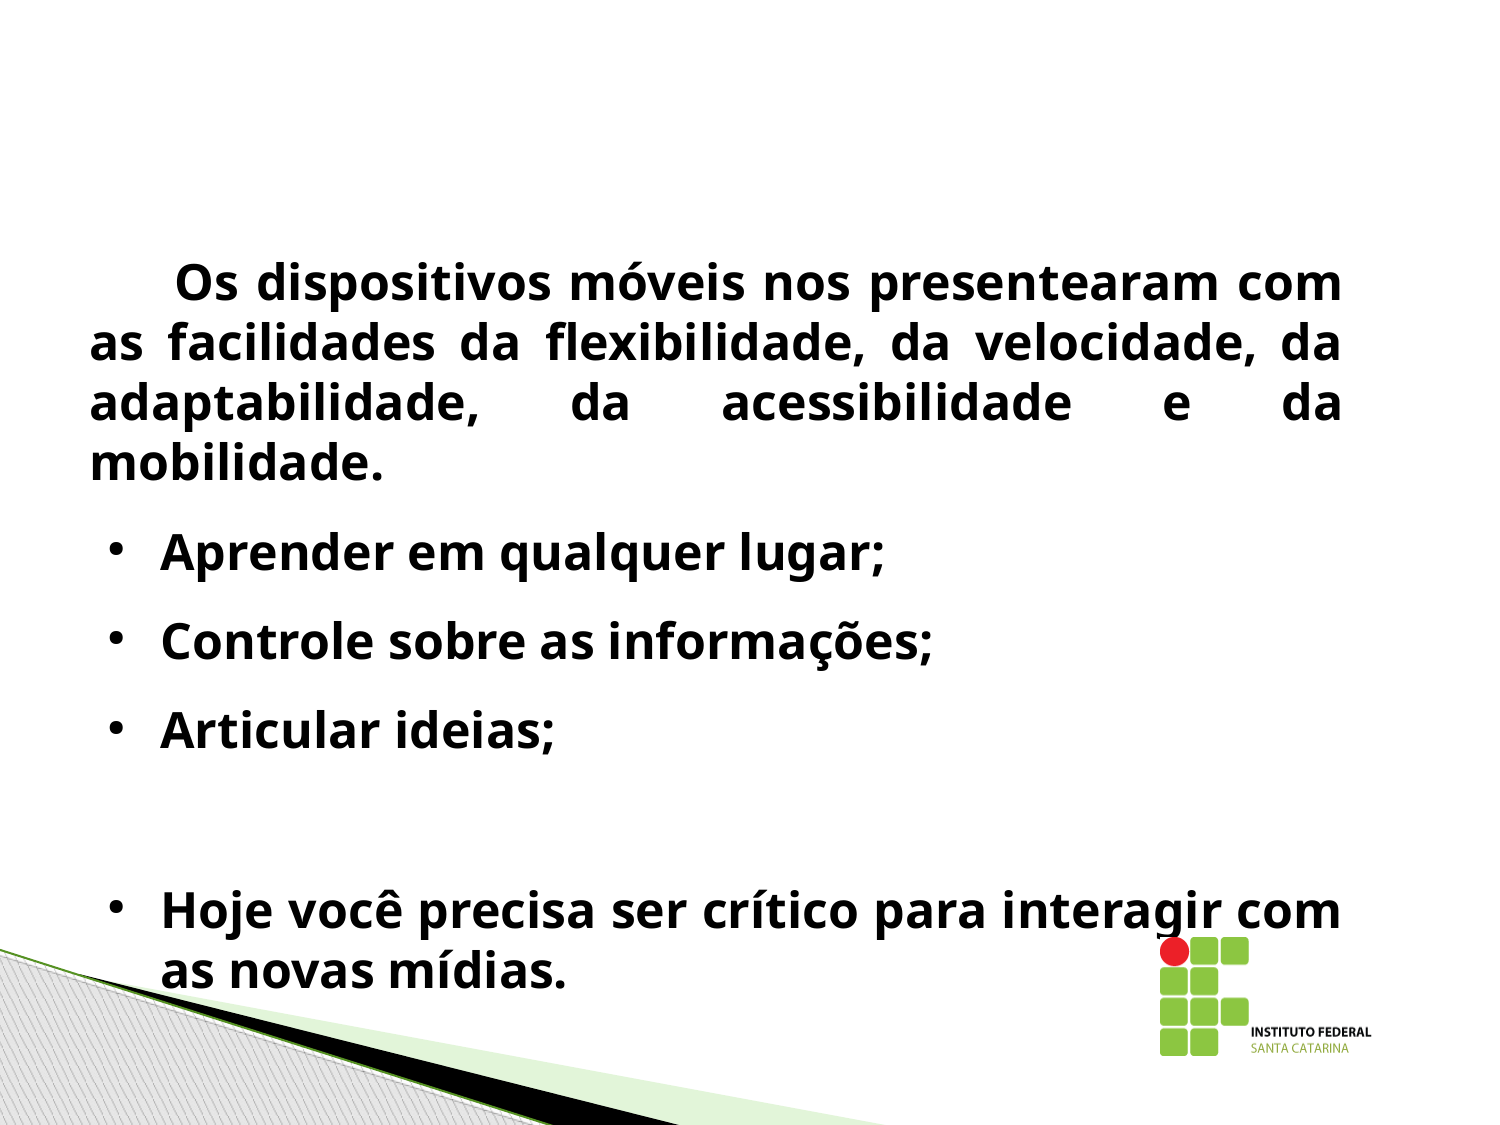

# Os dispositivos móveis nos presentearam com as facilidades da flexibilidade, da velocidade, da adaptabilidade, da acessibilidade e da mobilidade.
Aprender em qualquer lugar;
Controle sobre as informações;
Articular ideias;
Hoje você precisa ser crítico para interagir com as novas mídias.